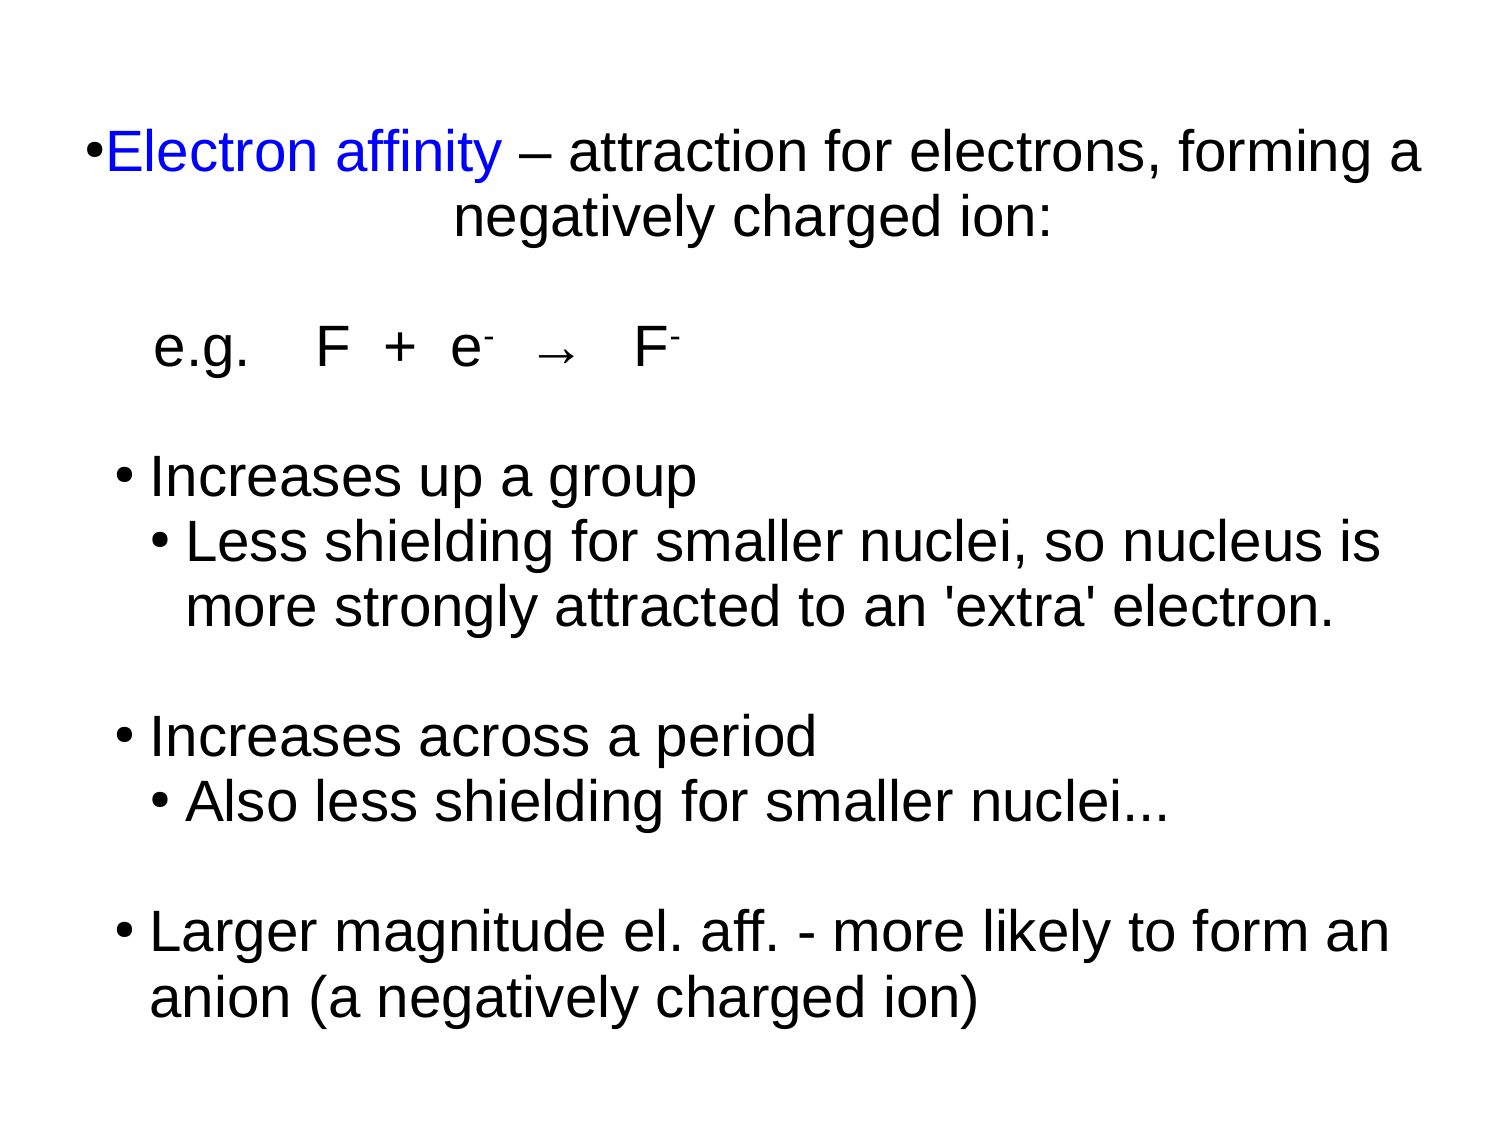

# Electron affinity – attraction for electrons, forming a negatively charged ion:
	e.g. F + e- → F-
Increases up a group
Less shielding for smaller nuclei, so nucleus is more strongly attracted to an 'extra' electron.
Increases across a period
Also less shielding for smaller nuclei...
Larger magnitude el. aff. - more likely to form an anion (a negatively charged ion)